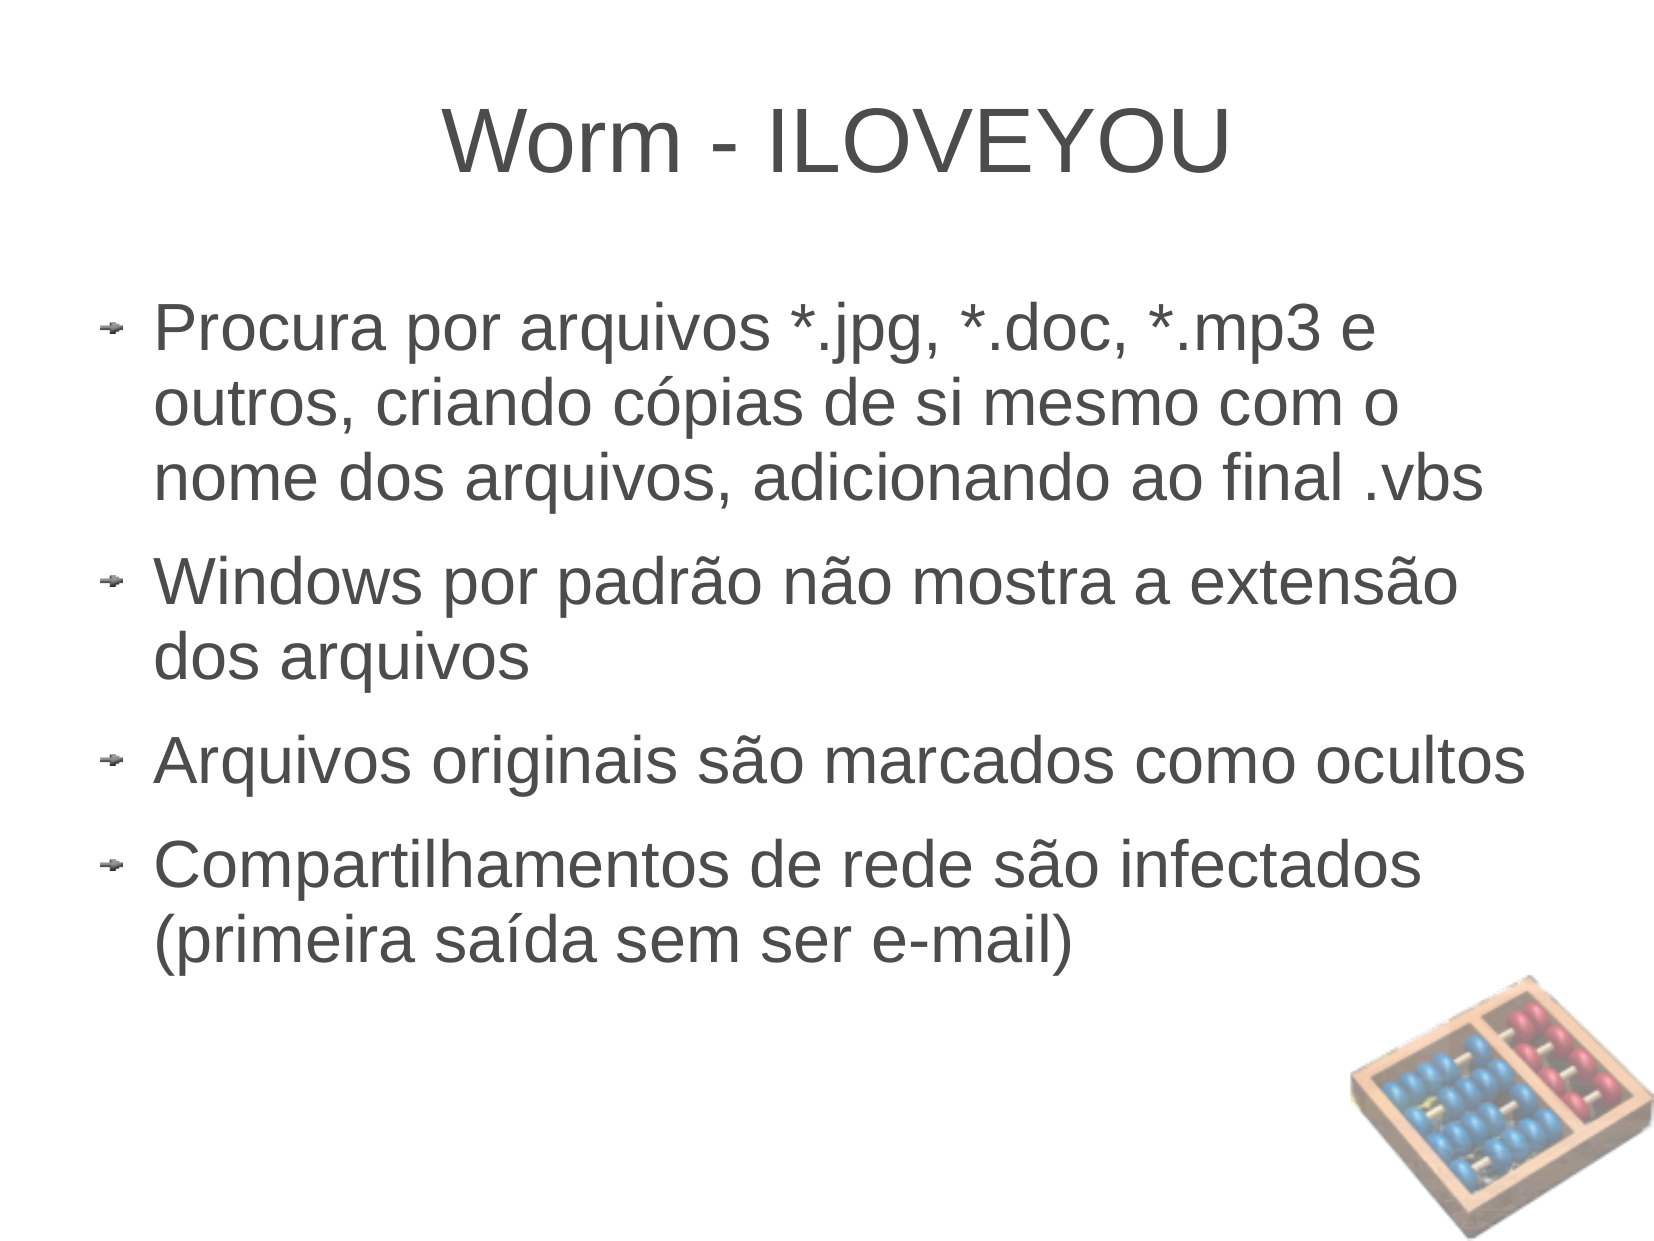

# Worm - ILOVEYOU
Procura por arquivos *.jpg, *.doc, *.mp3 e outros, criando cópias de si mesmo com o nome dos arquivos, adicionando ao final .vbs
Windows por padrão não mostra a extensão dos arquivos
Arquivos originais são marcados como ocultos
Compartilhamentos de rede são infectados (primeira saída sem ser e-mail)